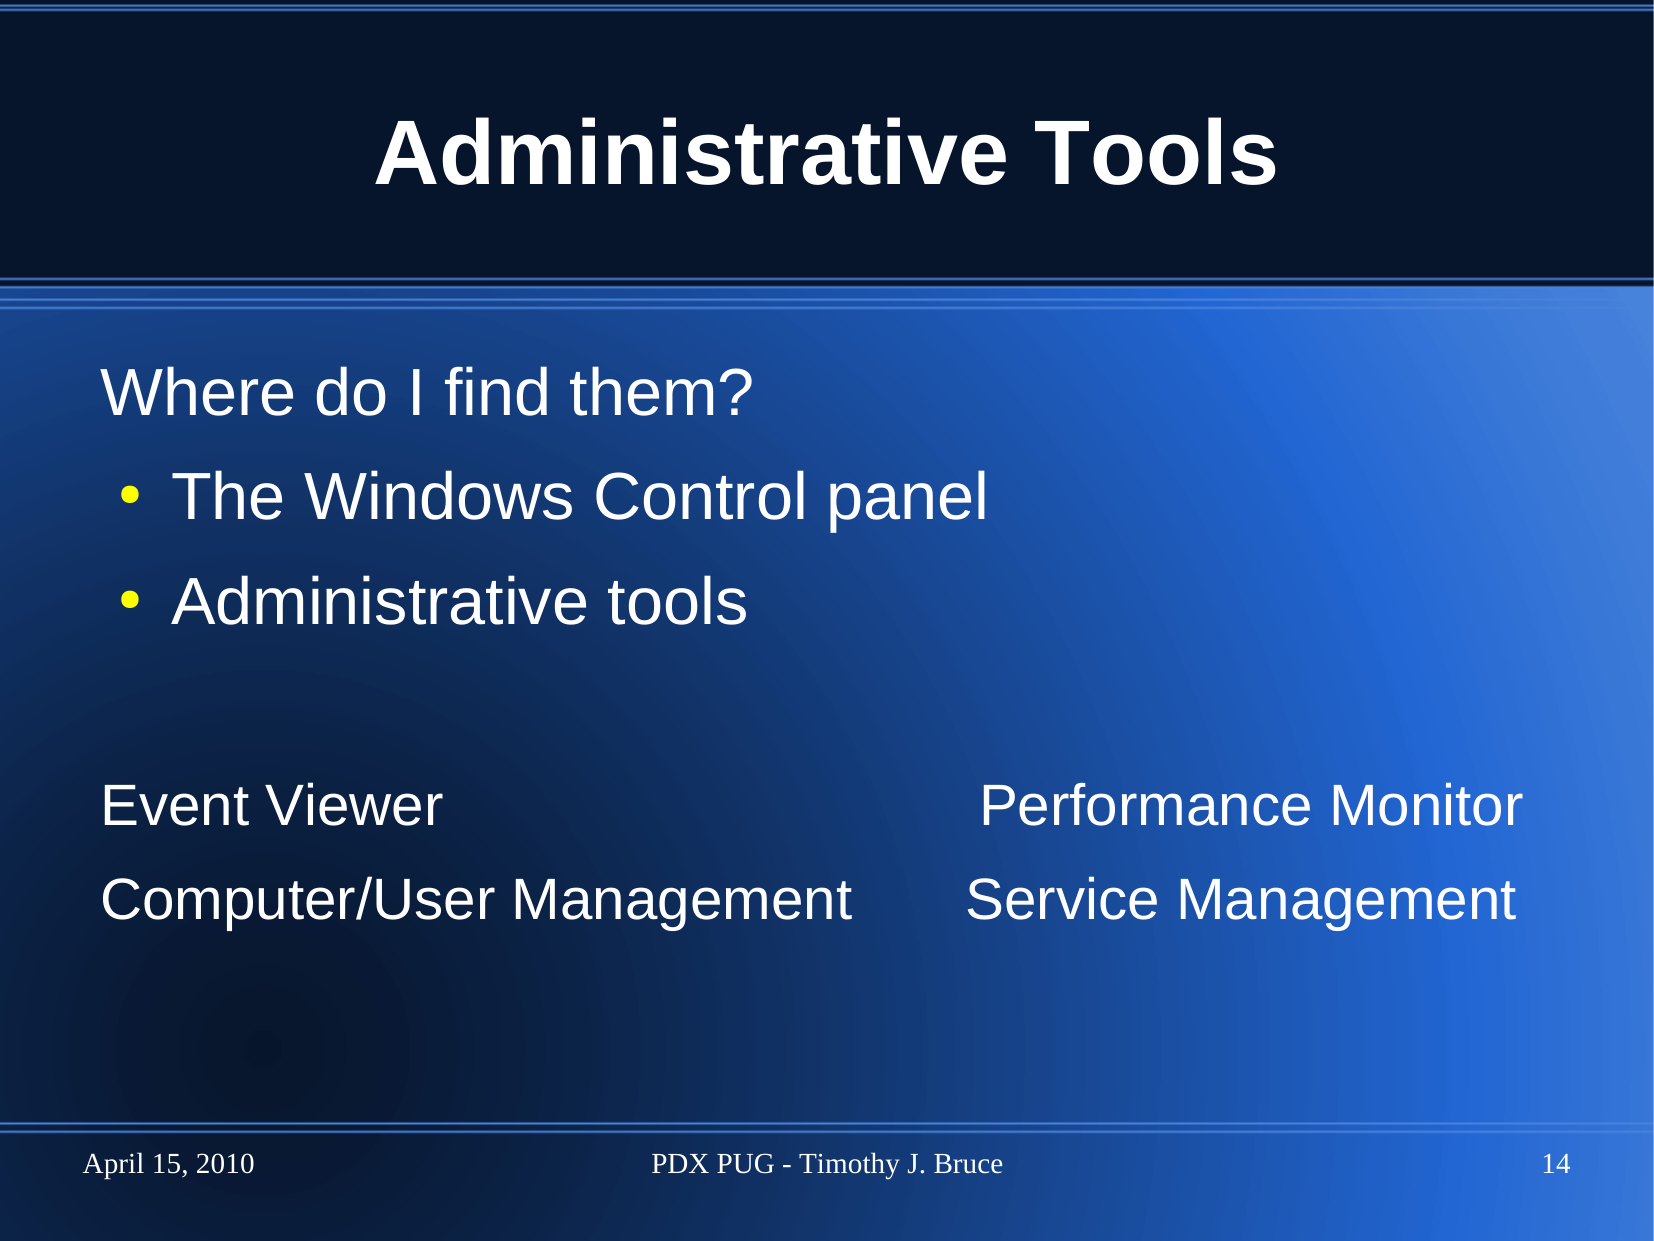

# Administrative Tools
Where do I find them?
The Windows Control panel
Administrative tools
Event Viewer Performance Monitor
Computer/User Management Service Management
April 15, 2010
PDX PUG - Timothy J. Bruce
14